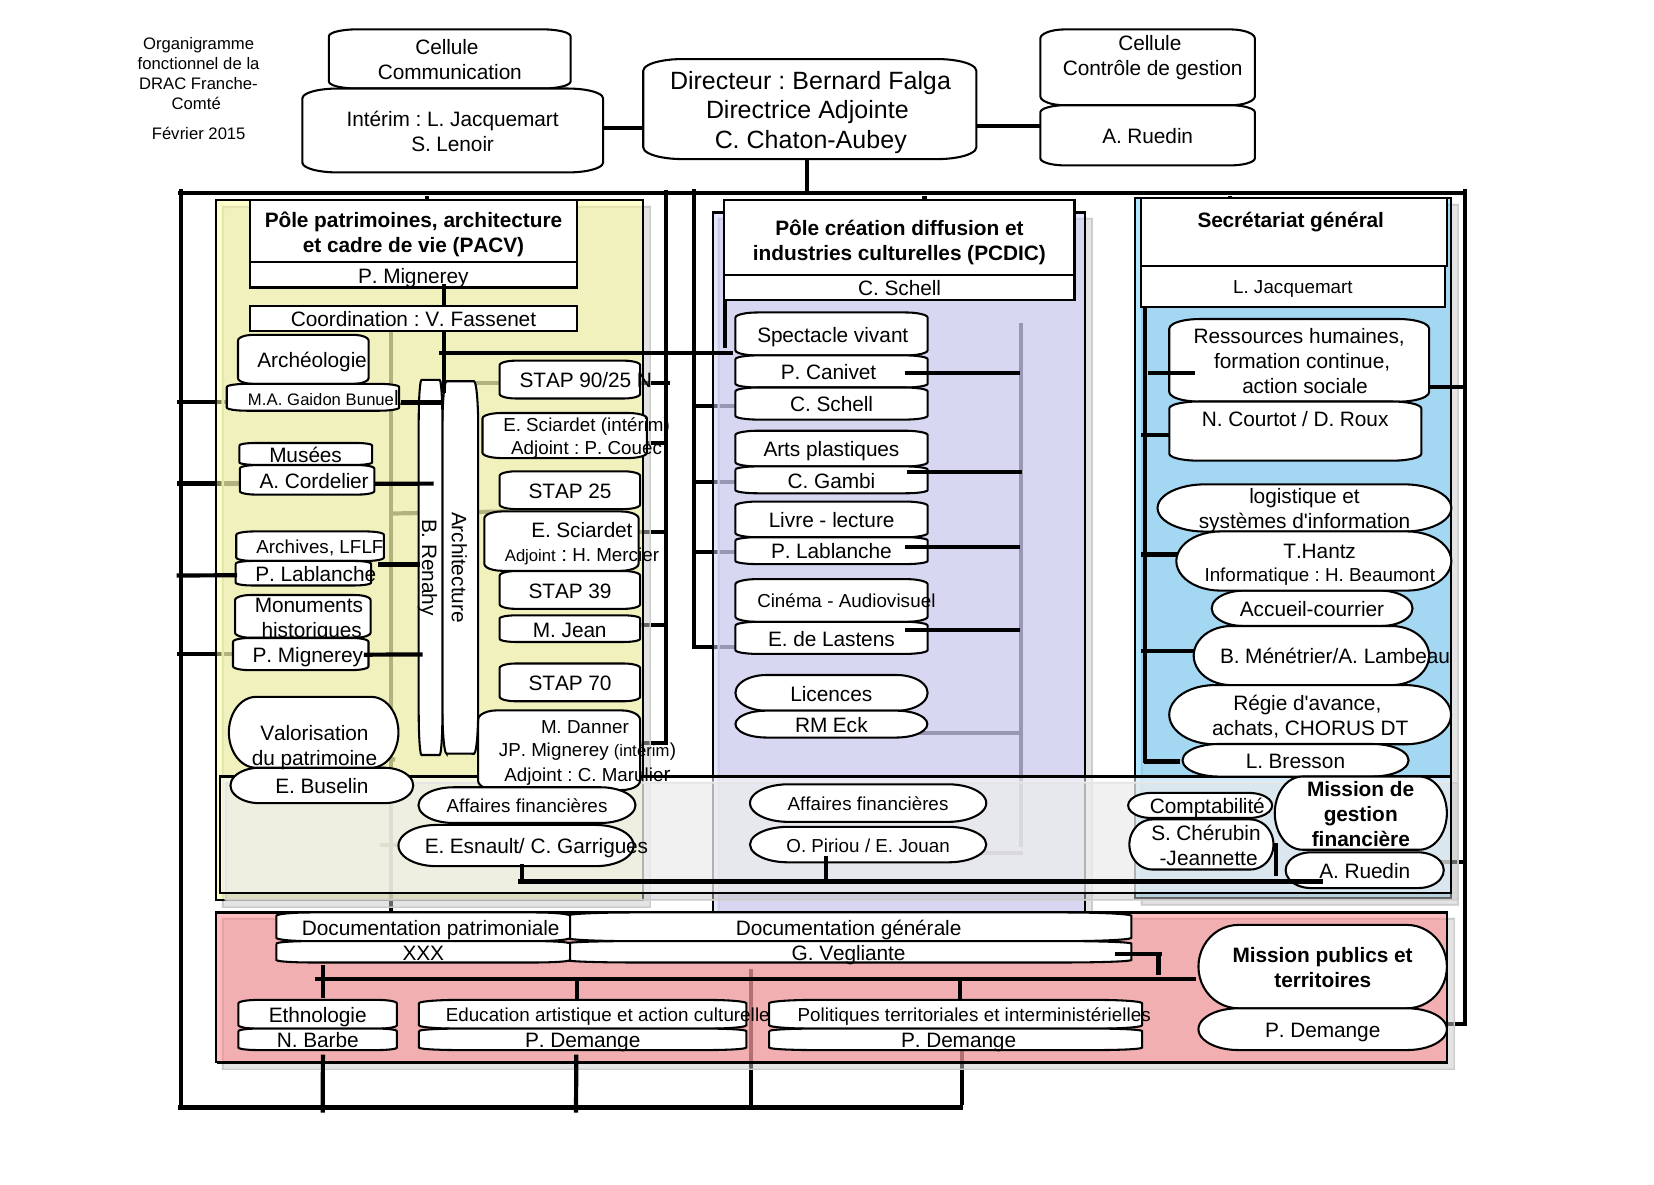

Organigramme fonctionnel de la DRAC Franche-Comté
Février 2015
Cellule
Communication
Cellule
Contrôle de gestion
Directeur : Bernard Falga
Directrice Adjointe
C. Chaton-Aubey
Intérim : L. Jacquemart
S. Lenoir
A. Ruedin
Secrétariat général
Pôle patrimoines, architecture et cadre de vie (PACV)
Pôle création diffusion et industries culturelles (PCDIC)
P. Mignerey
L. Jacquemart
C. Schell
Coordination : V. Fassenet
Spectacle vivant
Ressources humaines,
formation continue,
 action sociale
Archéologie
P. Canivet
STAP 90/25 N
E. Sciardet (intérim)
Adjoint : P. Couec
STAP 25
E. Sciardet
Adjoint : H. Mercier
STAP 39
M. Jean
STAP 70
M. Danner
JP. Mignerey (intérim)
Adjoint : C. Marulier
B. Renahy
Architecture
M.A. Gaidon Bunuel.
C. Schell
N. Courtot / D. Roux
Arts plastiques
Musées
A. Cordelier
C. Gambi
 logistique et
systèmes d'information
Livre - lecture
Archives, LFLF
T.Hantz
Informatique : H. Beaumont
P. Lablanche
P. Lablanche
Cinéma - Audiovisuel
Accueil-courrier
Monuments
historiques
E. de Lastens
B. Ménétrier/A. Lambeau
P. Mignerey
Licences
Régie d'avance,
achats, CHORUS DT
Valorisation
du patrimoine
RM Eck
L. Bresson
E. Buselin
Mission de gestion financière
Affaires financières
Affaires financières
Comptabilité
S. Chérubin
-Jeannette
E. Esnault/ C. Garrigues
O. Piriou / E. Jouan
A. Ruedin
Documentation patrimoniale
Documentation générale
Mission publics et territoires
XXX
G. Vegliante
Ethnologie
Education artistique et action culturelle
Politiques territoriales et interministérielles
P. Demange
N. Barbe
P. Demange
 P. Demange